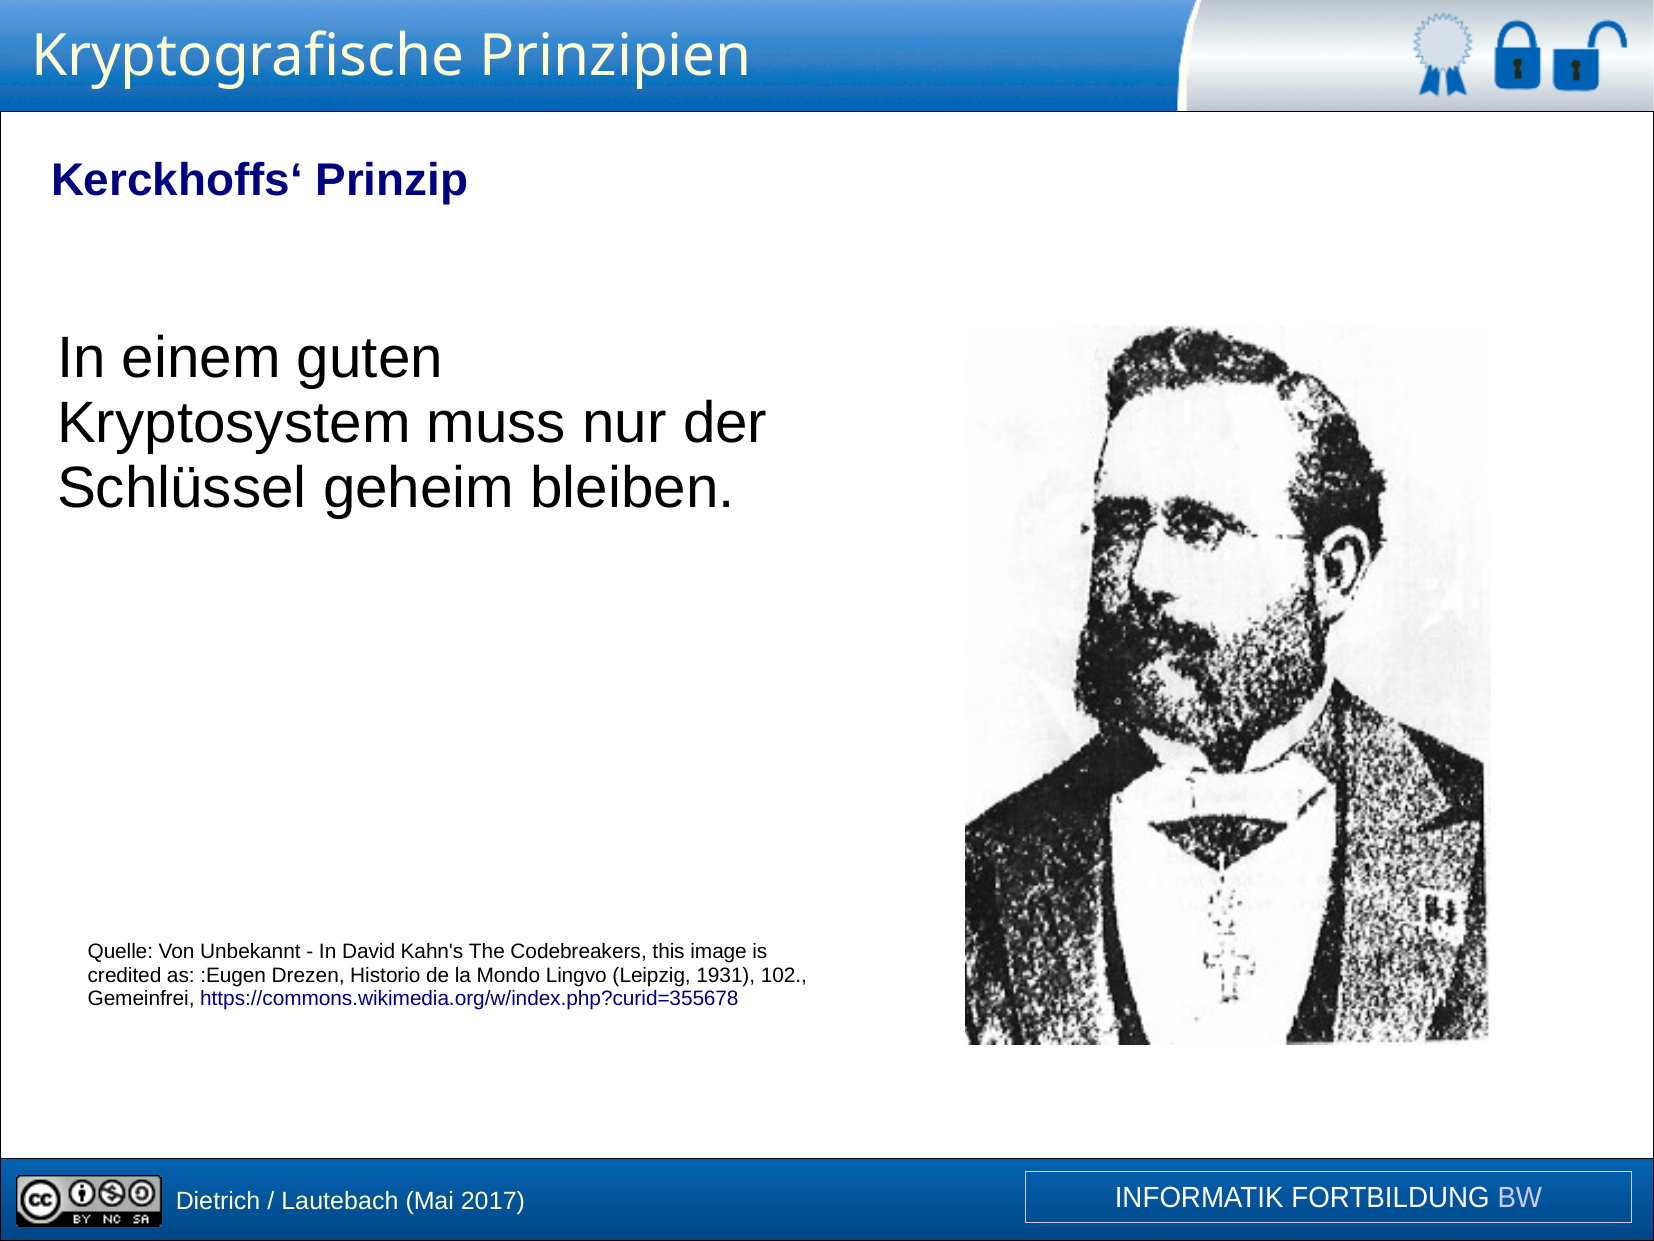

# Kryptografische Prinzipien
Kerckhoffs‘ Prinzip
In einem guten Kryptosystem muss nur der Schlüssel geheim bleiben.
Quelle: Von Unbekannt - In David Kahn's The Codebreakers, this image is credited as: :Eugen Drezen, Historio de la Mondo Lingvo (Leipzig, 1931), 102., Gemeinfrei, https://commons.wikimedia.org/w/index.php?curid=355678
11